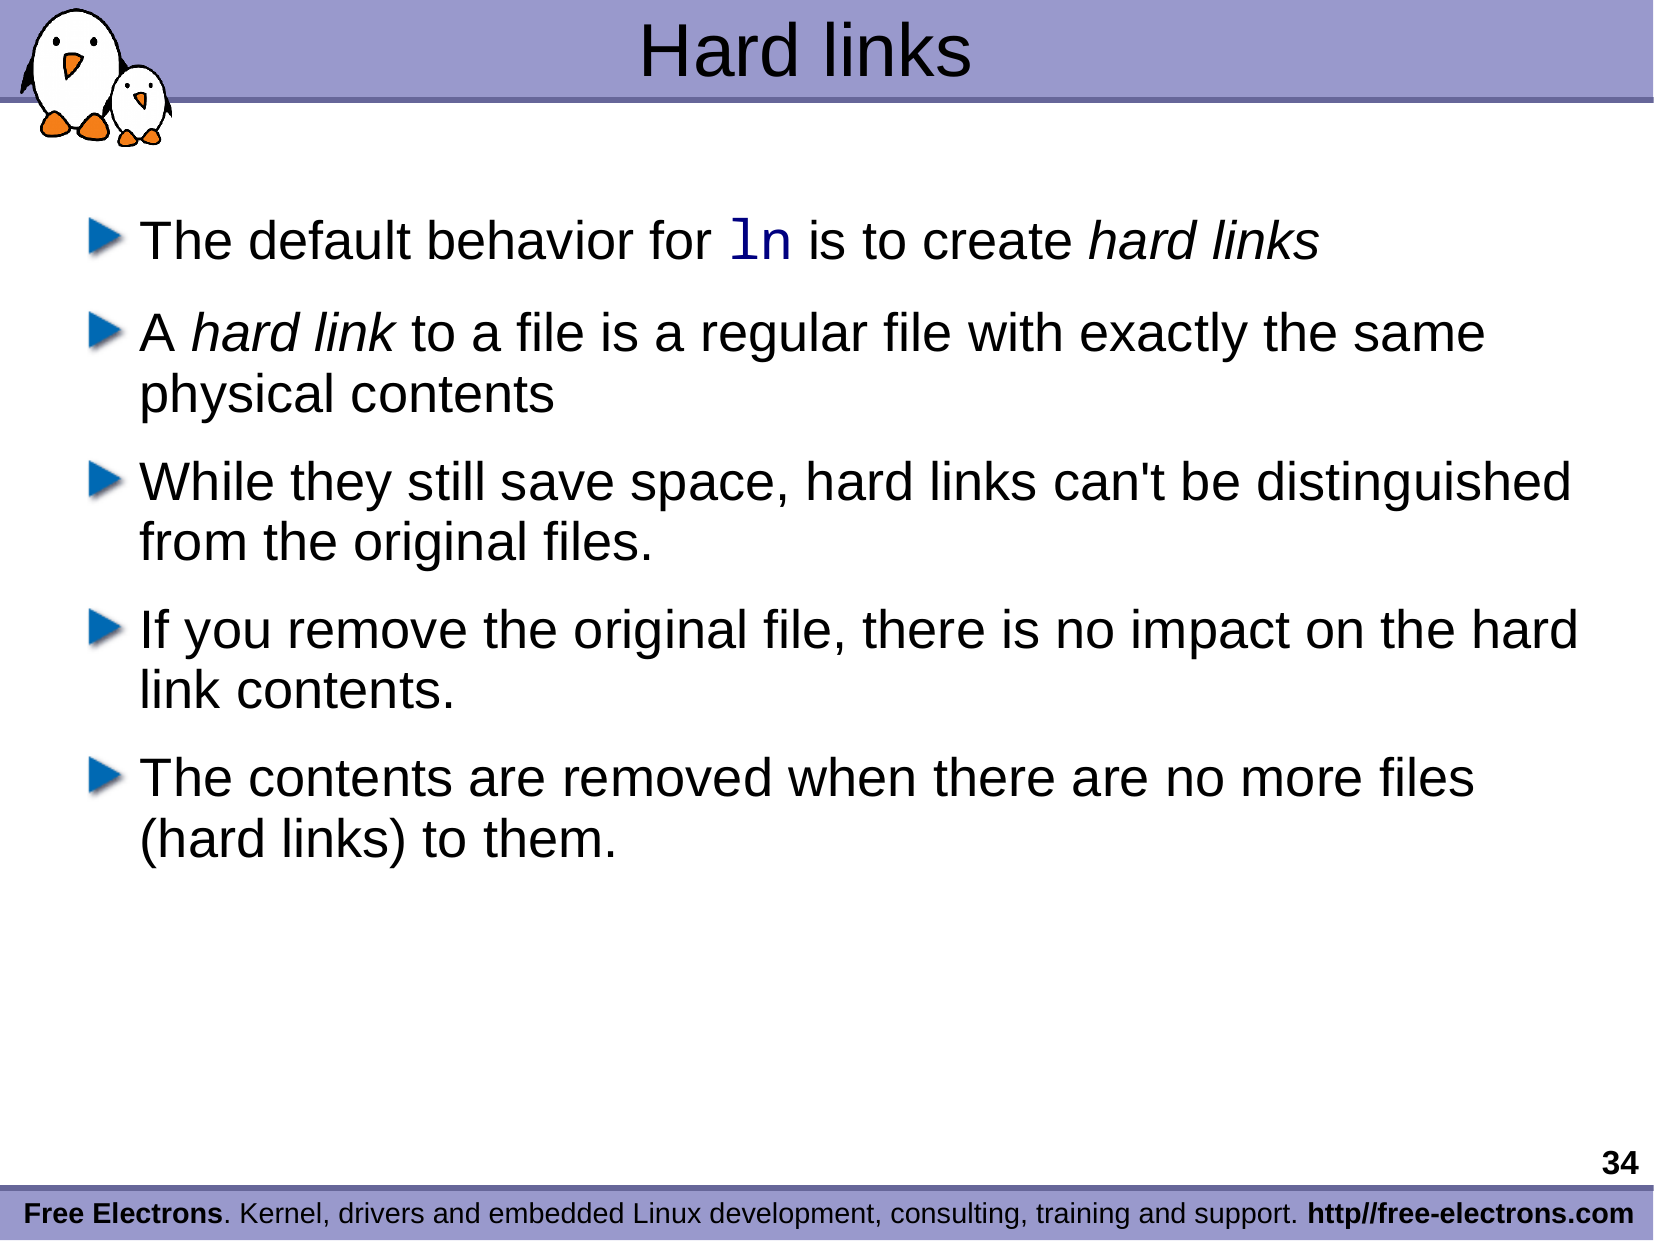

# Hard links
The default behavior for ln is to create hard links
A hard link to a file is a regular file with exactly the same physical contents
While they still save space, hard links can't be distinguished from the original files.
If you remove the original file, there is no impact on the hard link contents.
The contents are removed when there are no more files (hard links) to them.